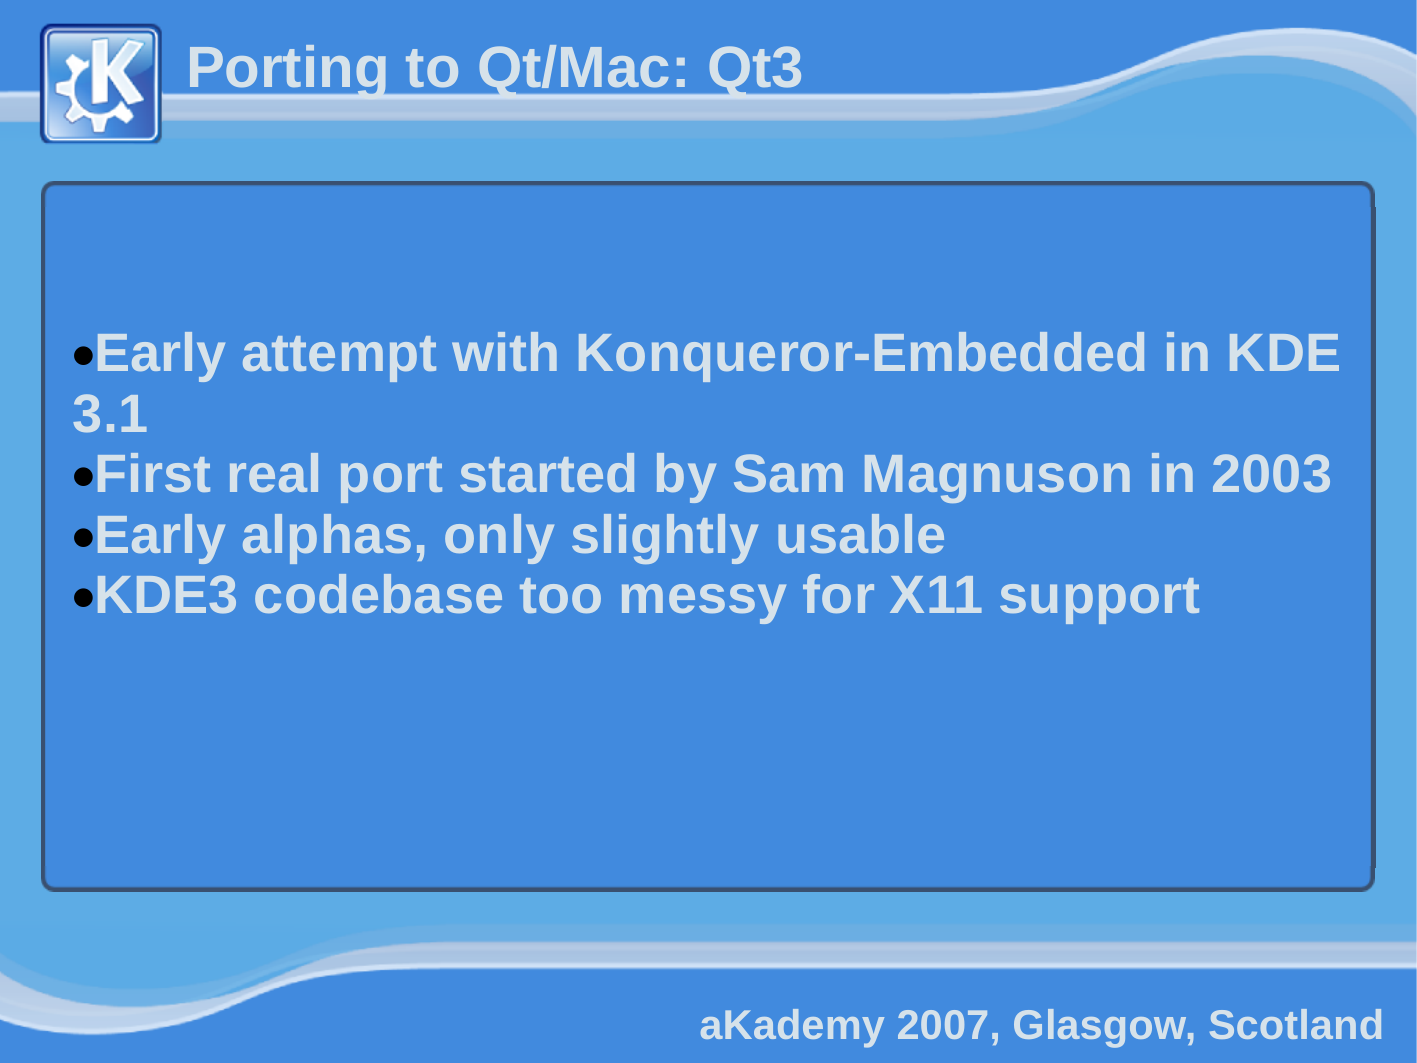

Porting to Qt/Mac: Qt3
Early attempt with Konqueror-Embedded in KDE 3.1
First real port started by Sam Magnuson in 2003
Early alphas, only slightly usable
KDE3 codebase too messy for X11 support